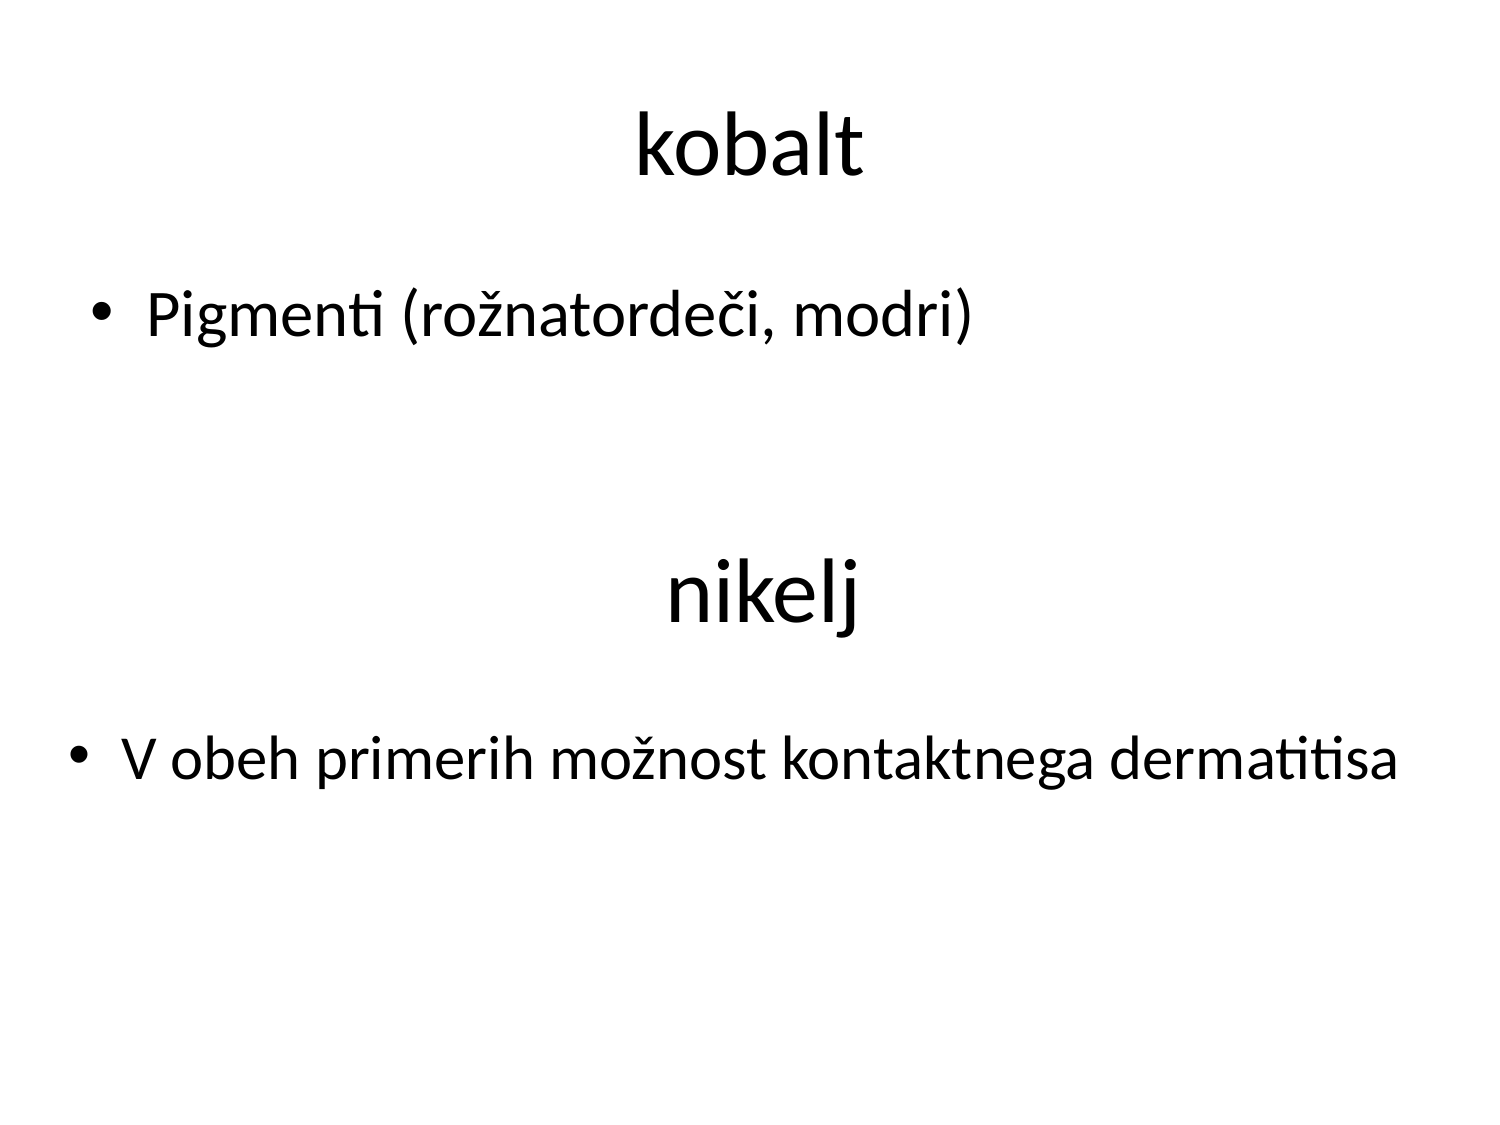

# kobalt
Pigmenti (rožnatordeči, modri)
nikelj
V obeh primerih možnost kontaktnega dermatitisa